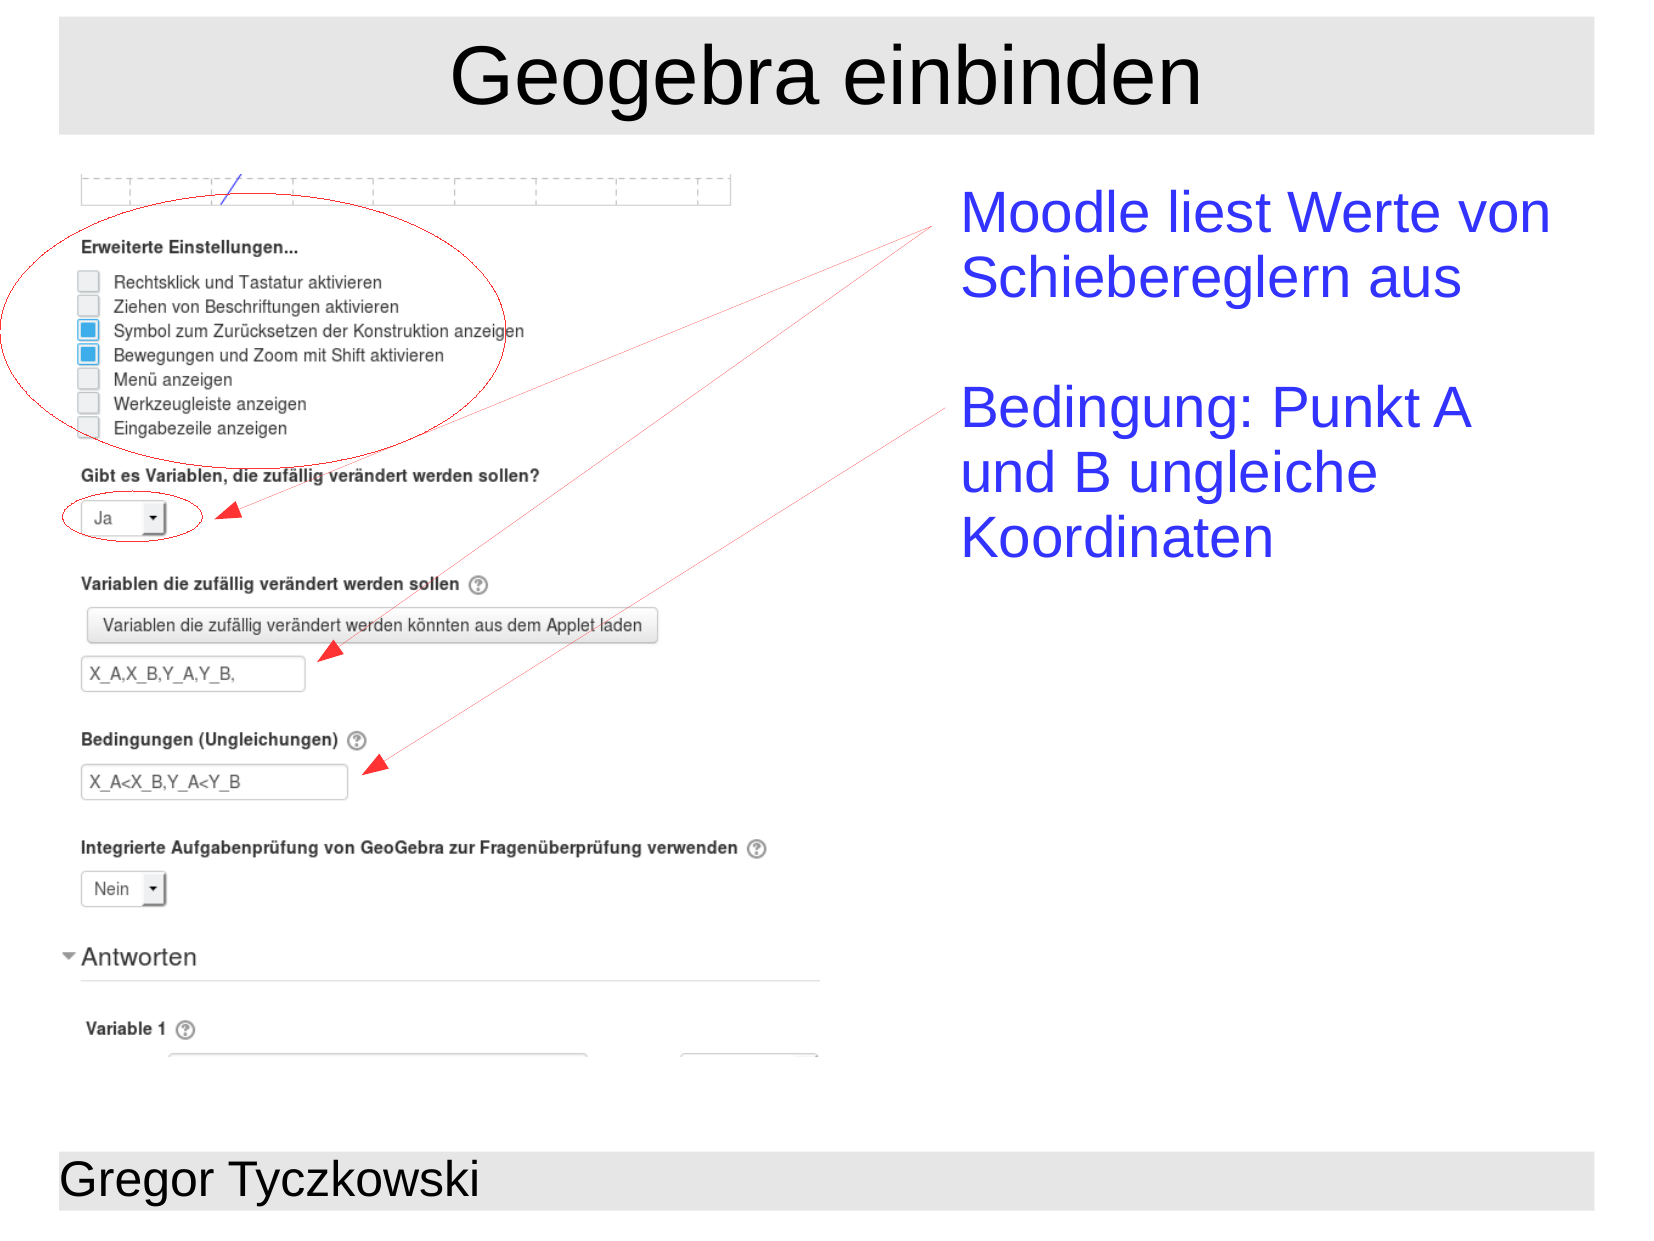

Geogebra einbinden
Moodle liest Werte von Schiebereglern aus
Bedingung: Punkt A und B ungleiche Koordinaten
# Gregor Tyczkowski